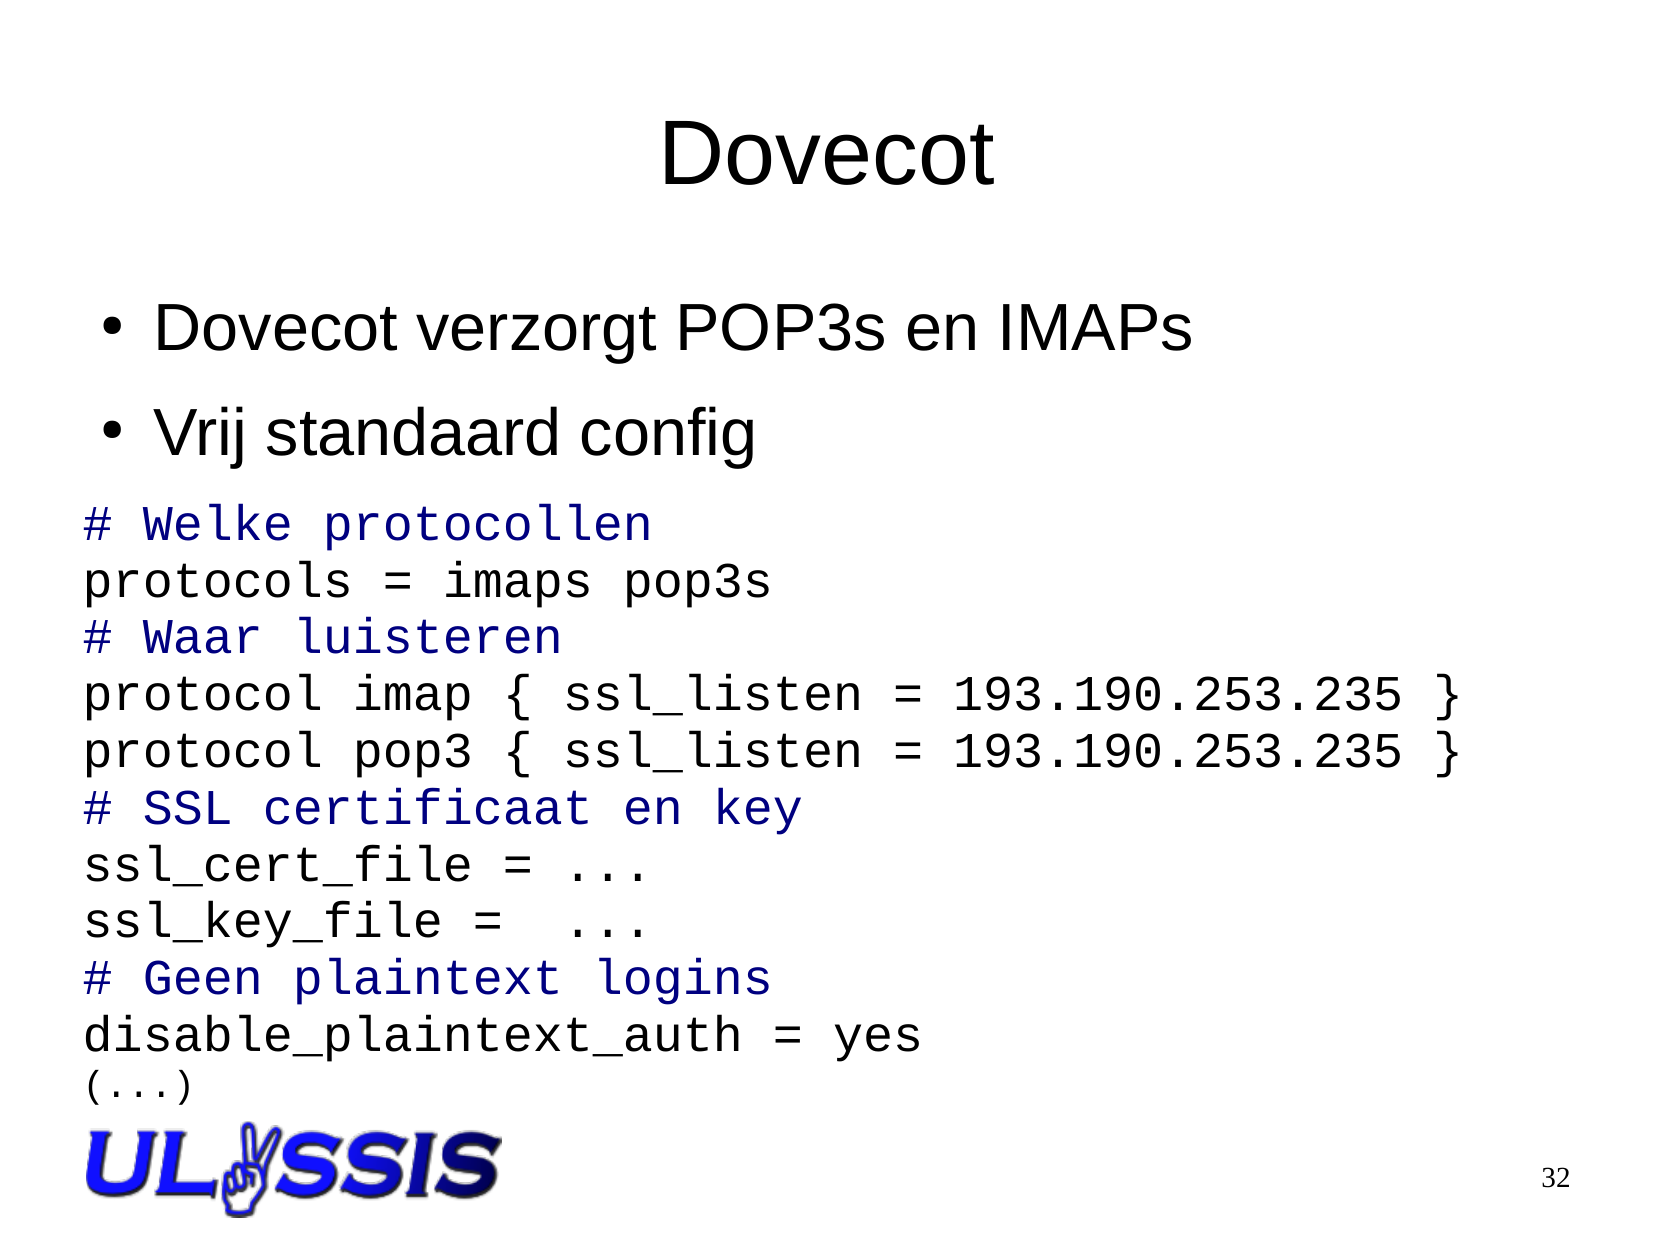

# Dovecot
Dovecot verzorgt POP3s en IMAPs
Vrij standaard config
# Welke protocollen
protocols = imaps pop3s
# Waar luisteren
protocol imap { ssl_listen = 193.190.253.235 }
protocol pop3 { ssl_listen = 193.190.253.235 }
# SSL certificaat en key
ssl_cert_file = ...
ssl_key_file = ...
# Geen plaintext logins
disable_plaintext_auth = yes
(...)
32